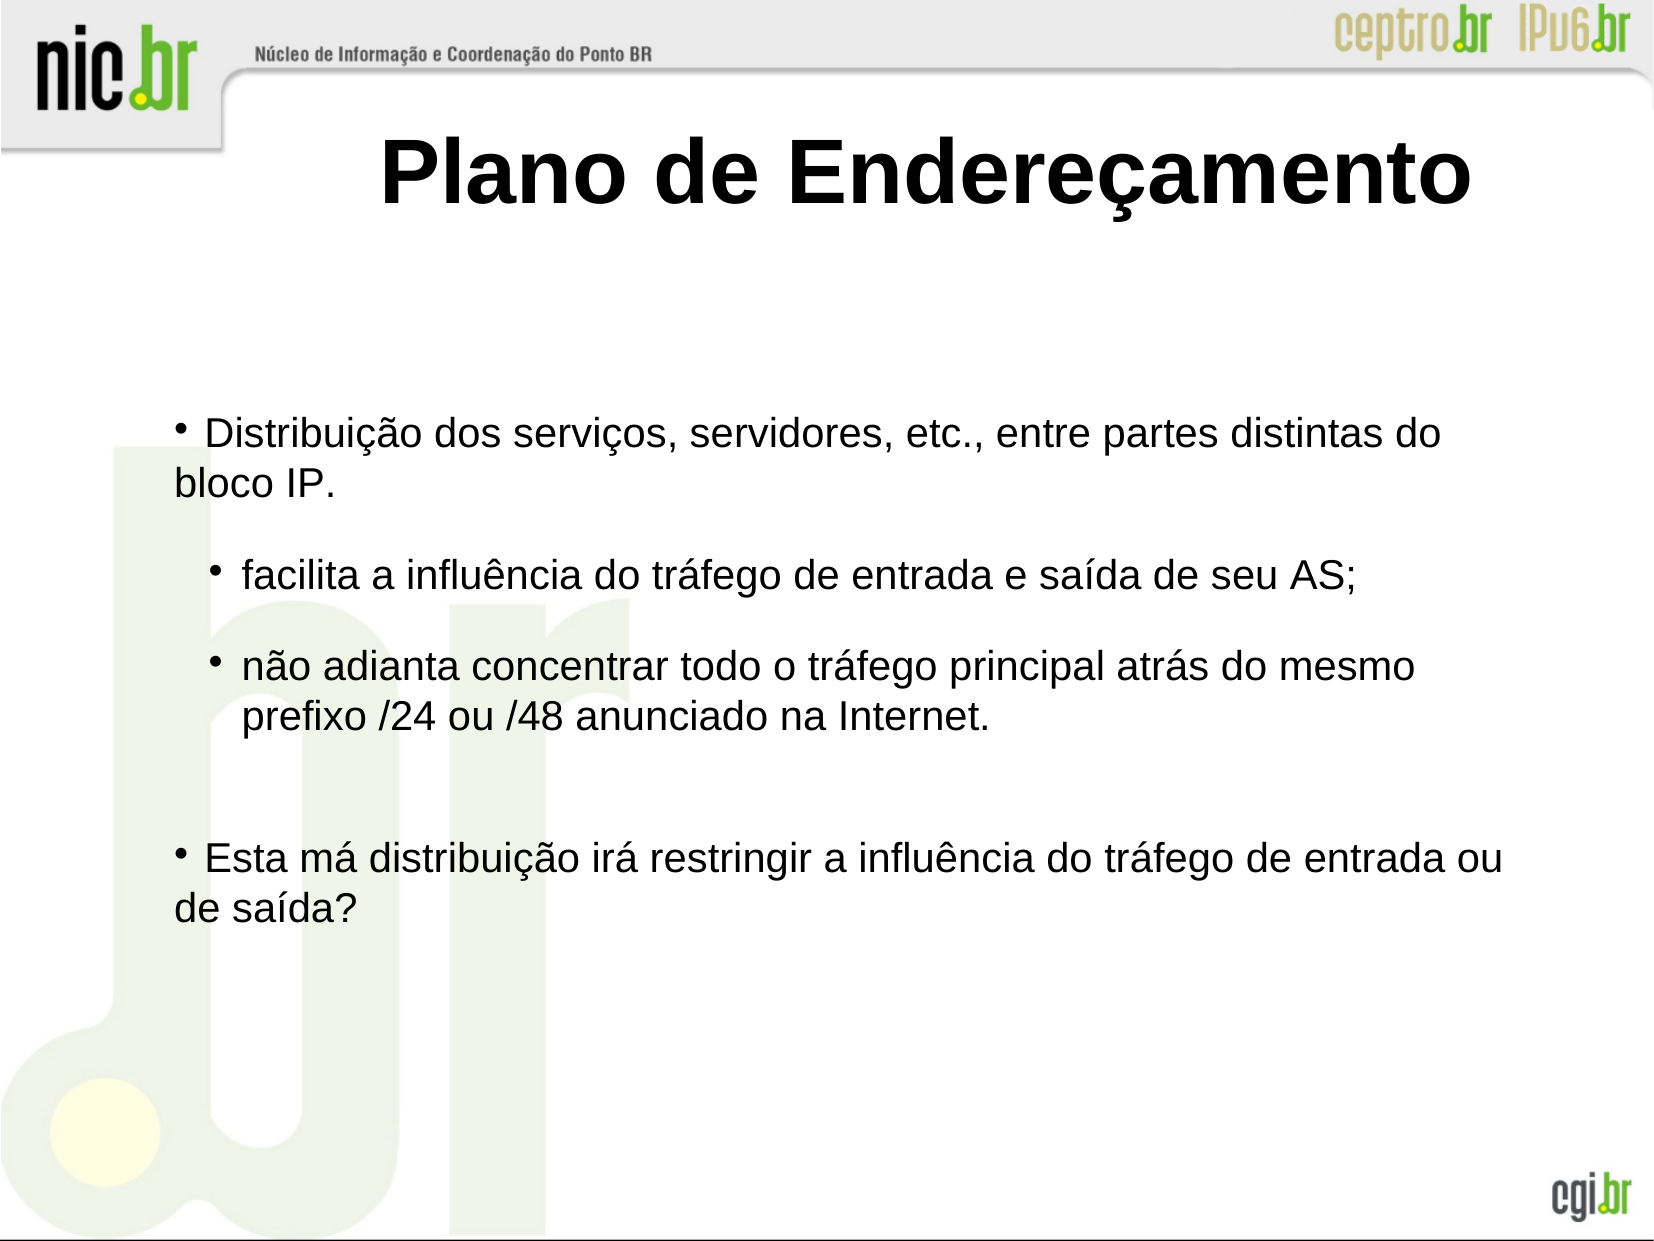

Plano de Endereçamento
 Distribuição dos serviços, servidores, etc., entre partes distintas do bloco IP.
facilita a influência do tráfego de entrada e saída de seu AS;
não adianta concentrar todo o tráfego principal atrás do mesmo prefixo /24 ou /48 anunciado na Internet.
 Esta má distribuição irá restringir a influência do tráfego de entrada ou de saída?